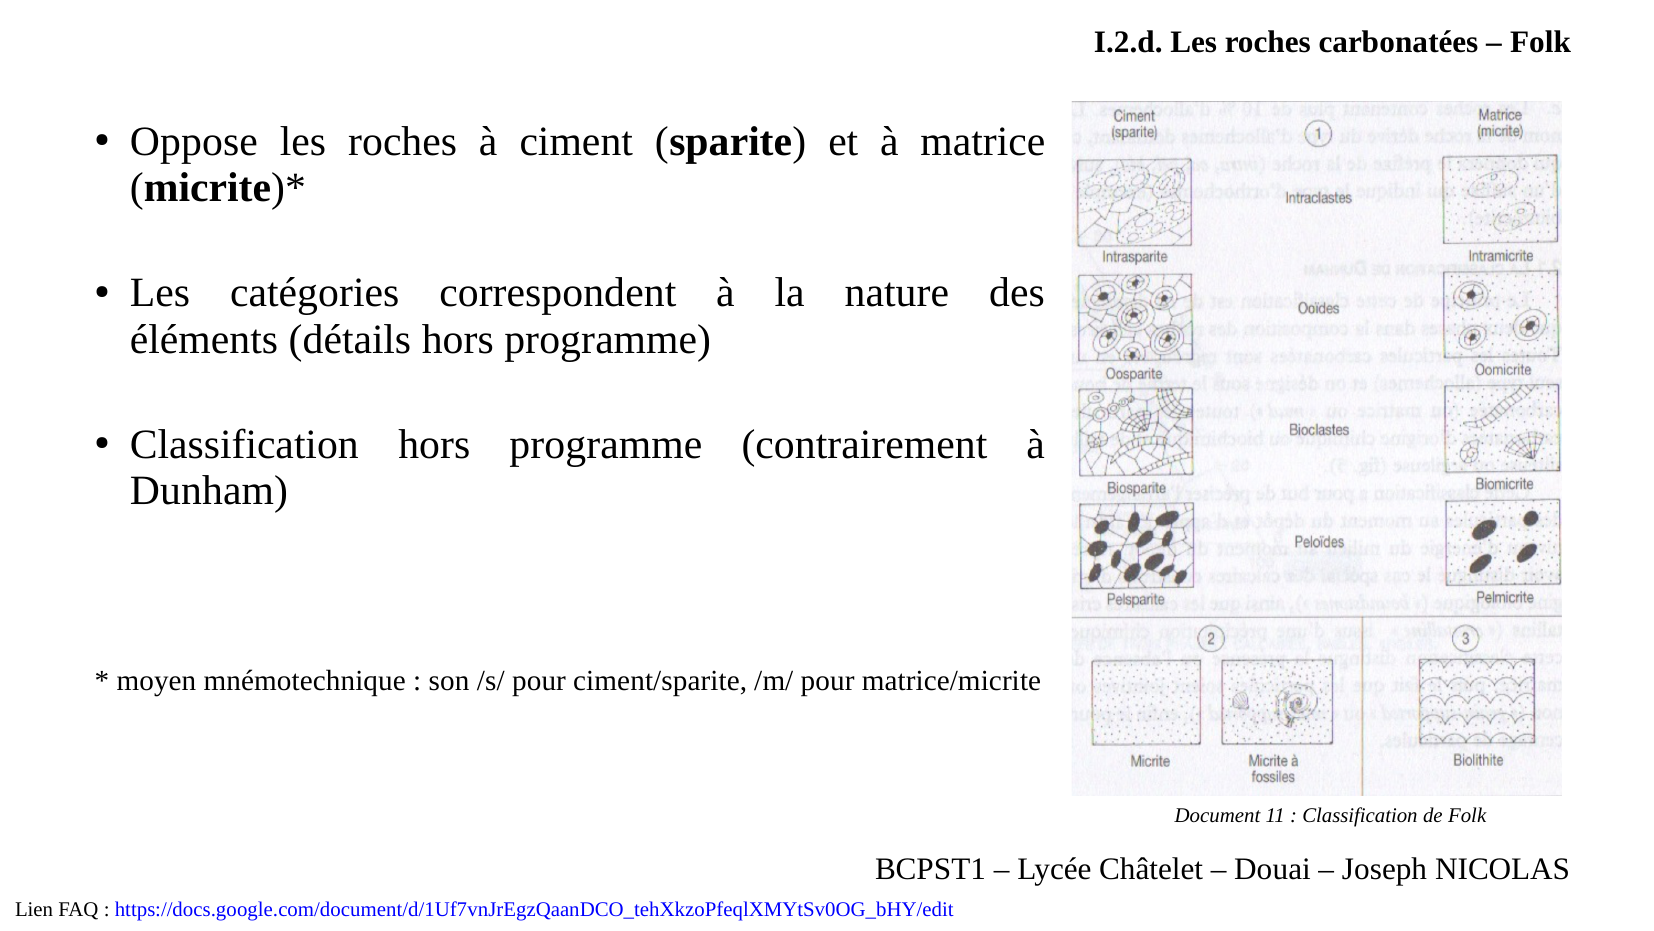

I.2.d. Les roches carbonatées – Folk
Oppose les roches à ciment (sparite) et à matrice (micrite)*
Les catégories correspondent à la nature des éléments (détails hors programme)
Classification hors programme (contrairement à Dunham)
* moyen mnémotechnique : son /s/ pour ciment/sparite, /m/ pour matrice/micrite
Document 11 : Classification de Folk
BCPST1 – Lycée Châtelet – Douai – Joseph NICOLAS
Lien FAQ : https://docs.google.com/document/d/1Uf7vnJrEgzQaanDCO_tehXkzoPfeqlXMYtSv0OG_bHY/edit